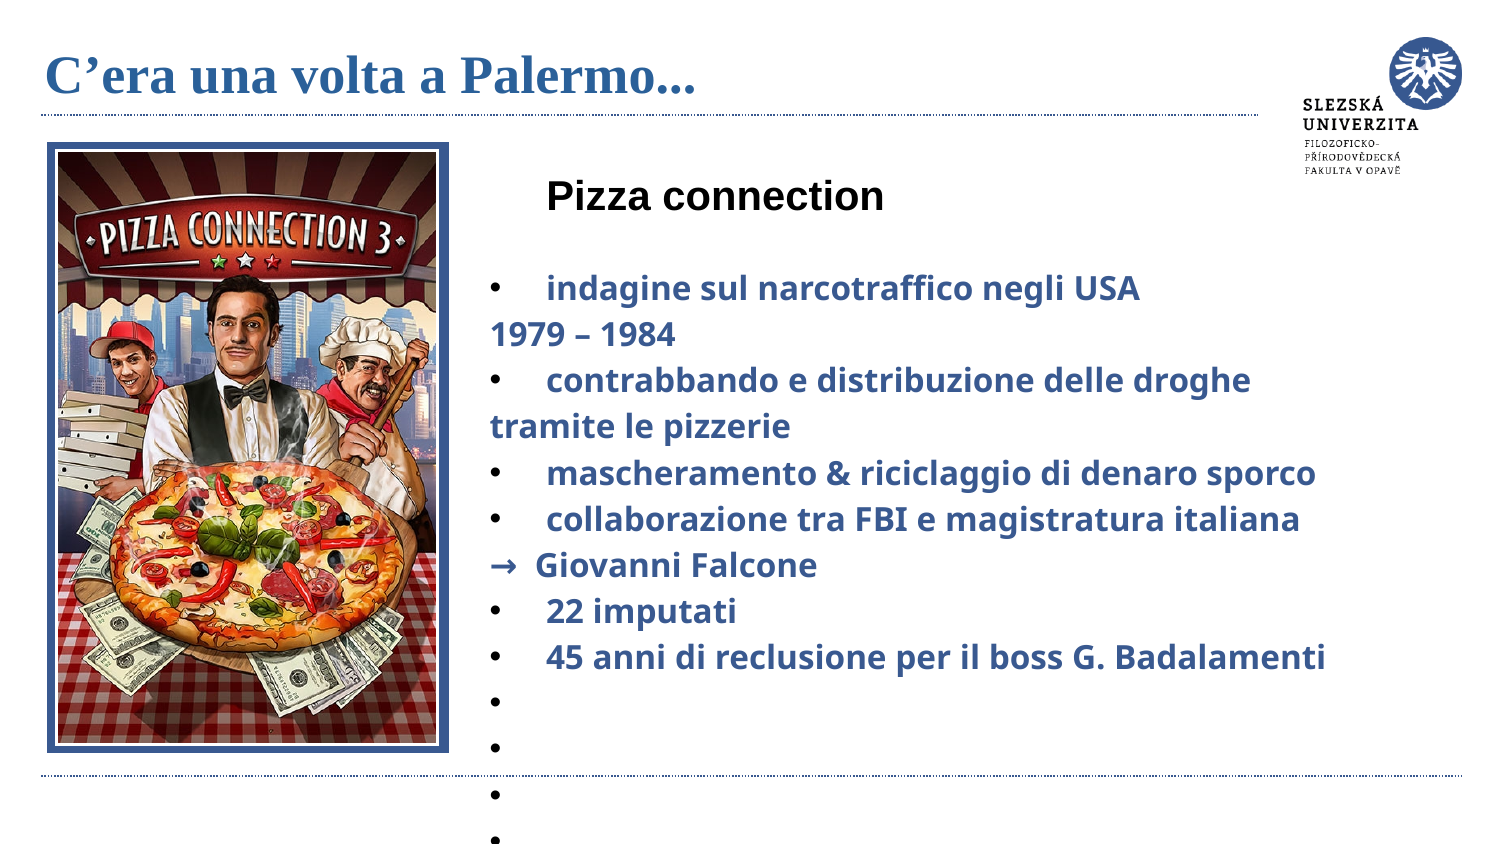

Cʼera una volta a Palermo...
Pizza connection
# indagine sul narcotraffico negli USA
1979 – 1984
contrabbando e distribuzione delle droghe
tramite le pizzerie
mascheramento & riciclaggio di denaro sporco
collaborazione tra FBI e magistratura italiana
→ Giovanni Falcone
22 imputati
45 anni di reclusione per il boss G. Badalamenti